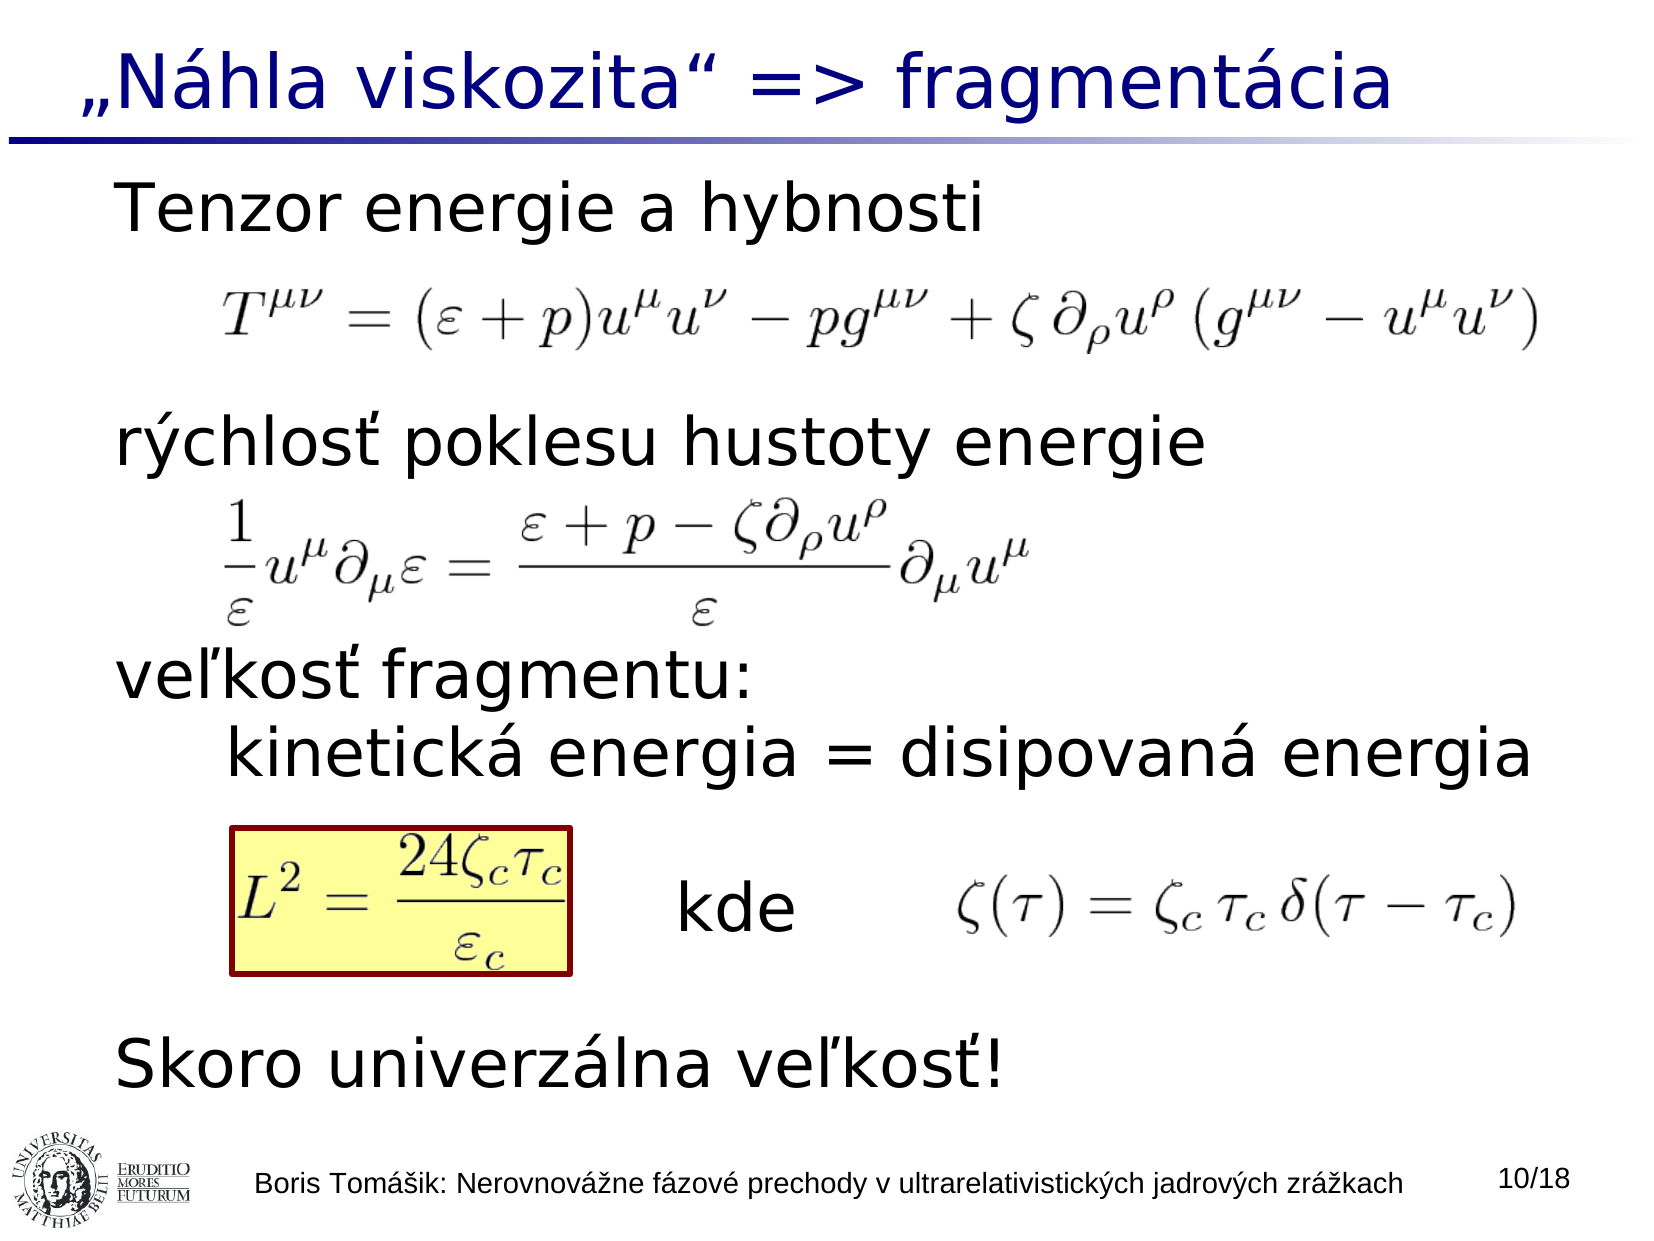

# „Náhla viskozita“ => fragmentácia
Tenzor energie a hybnosti
rýchlosť poklesu hustoty energie
veľkosť fragmentu:
	kinetická energia = disipovaná energia
							kde
Skoro univerzálna veľkosť!
10